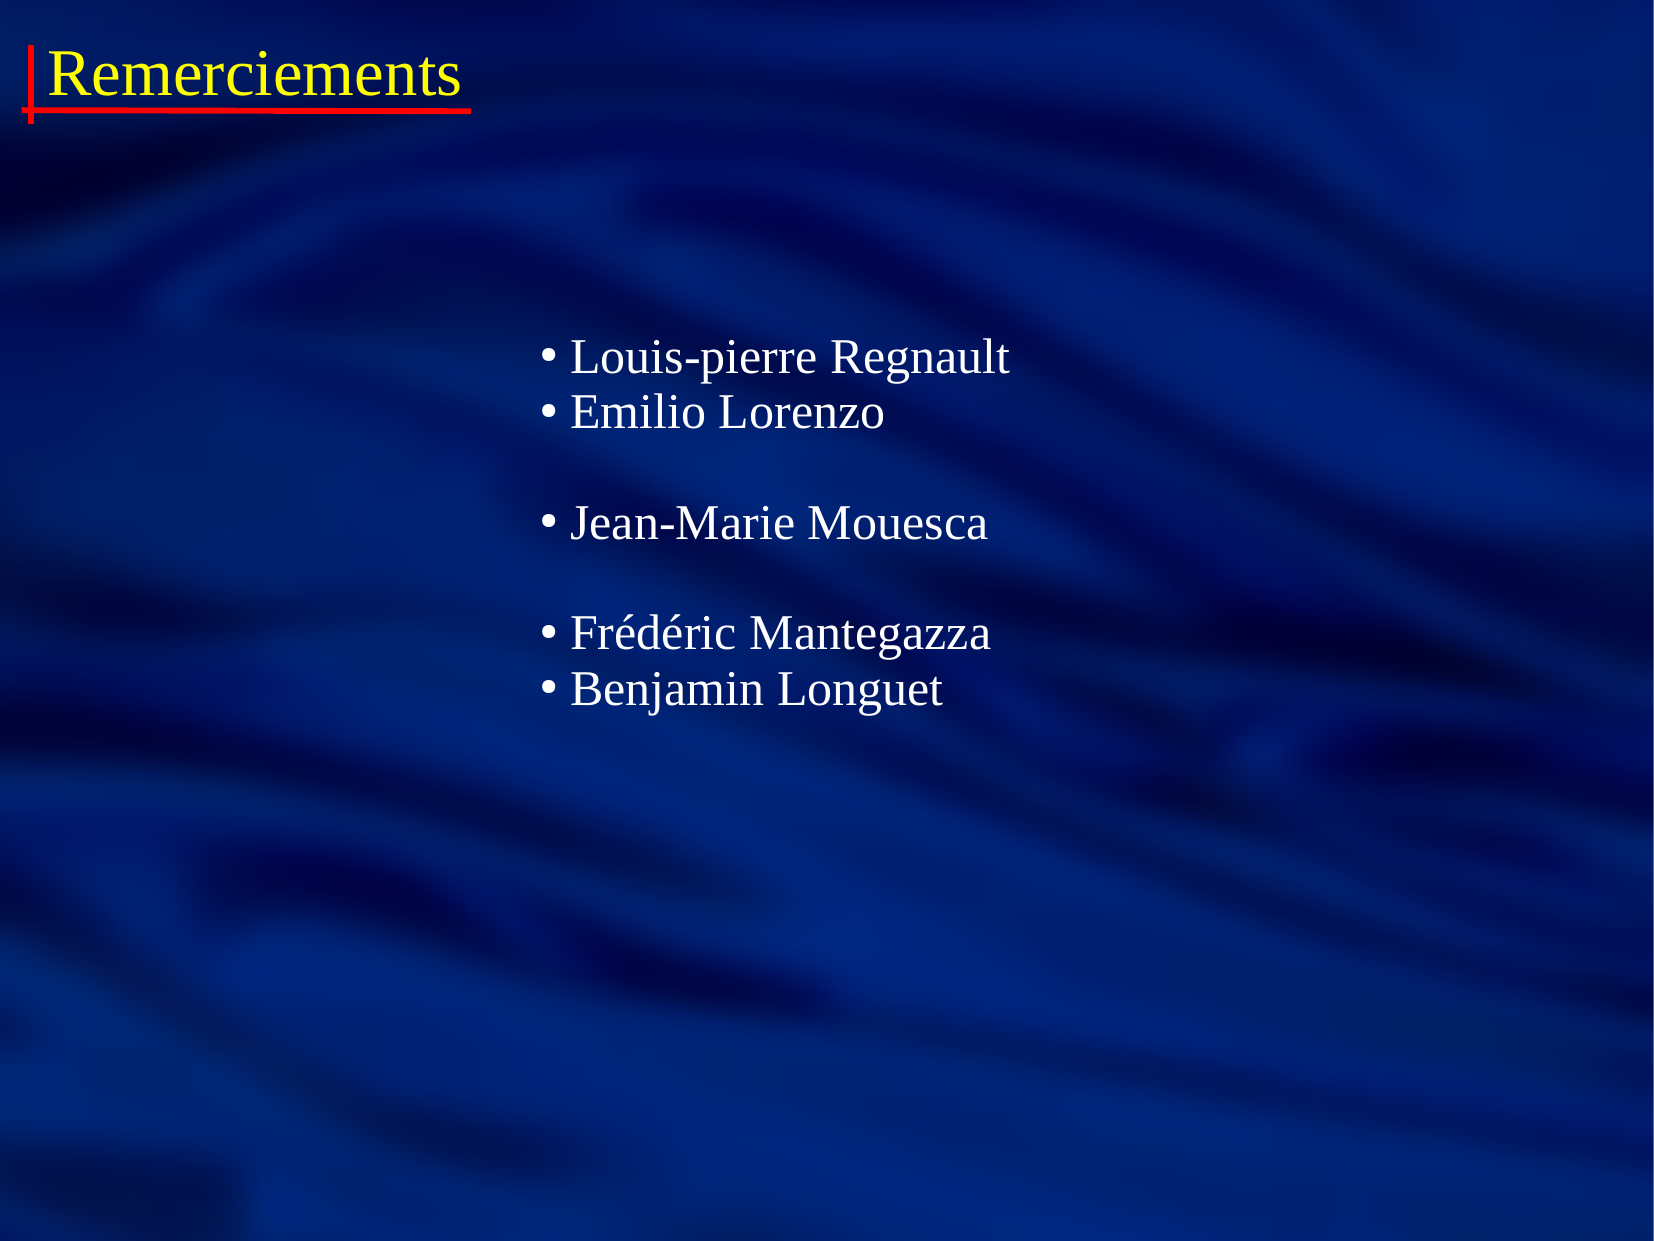

Remerciements
 Louis-pierre Regnault
 Emilio Lorenzo
 Jean-Marie Mouesca
 Frédéric Mantegazza
 Benjamin Longuet